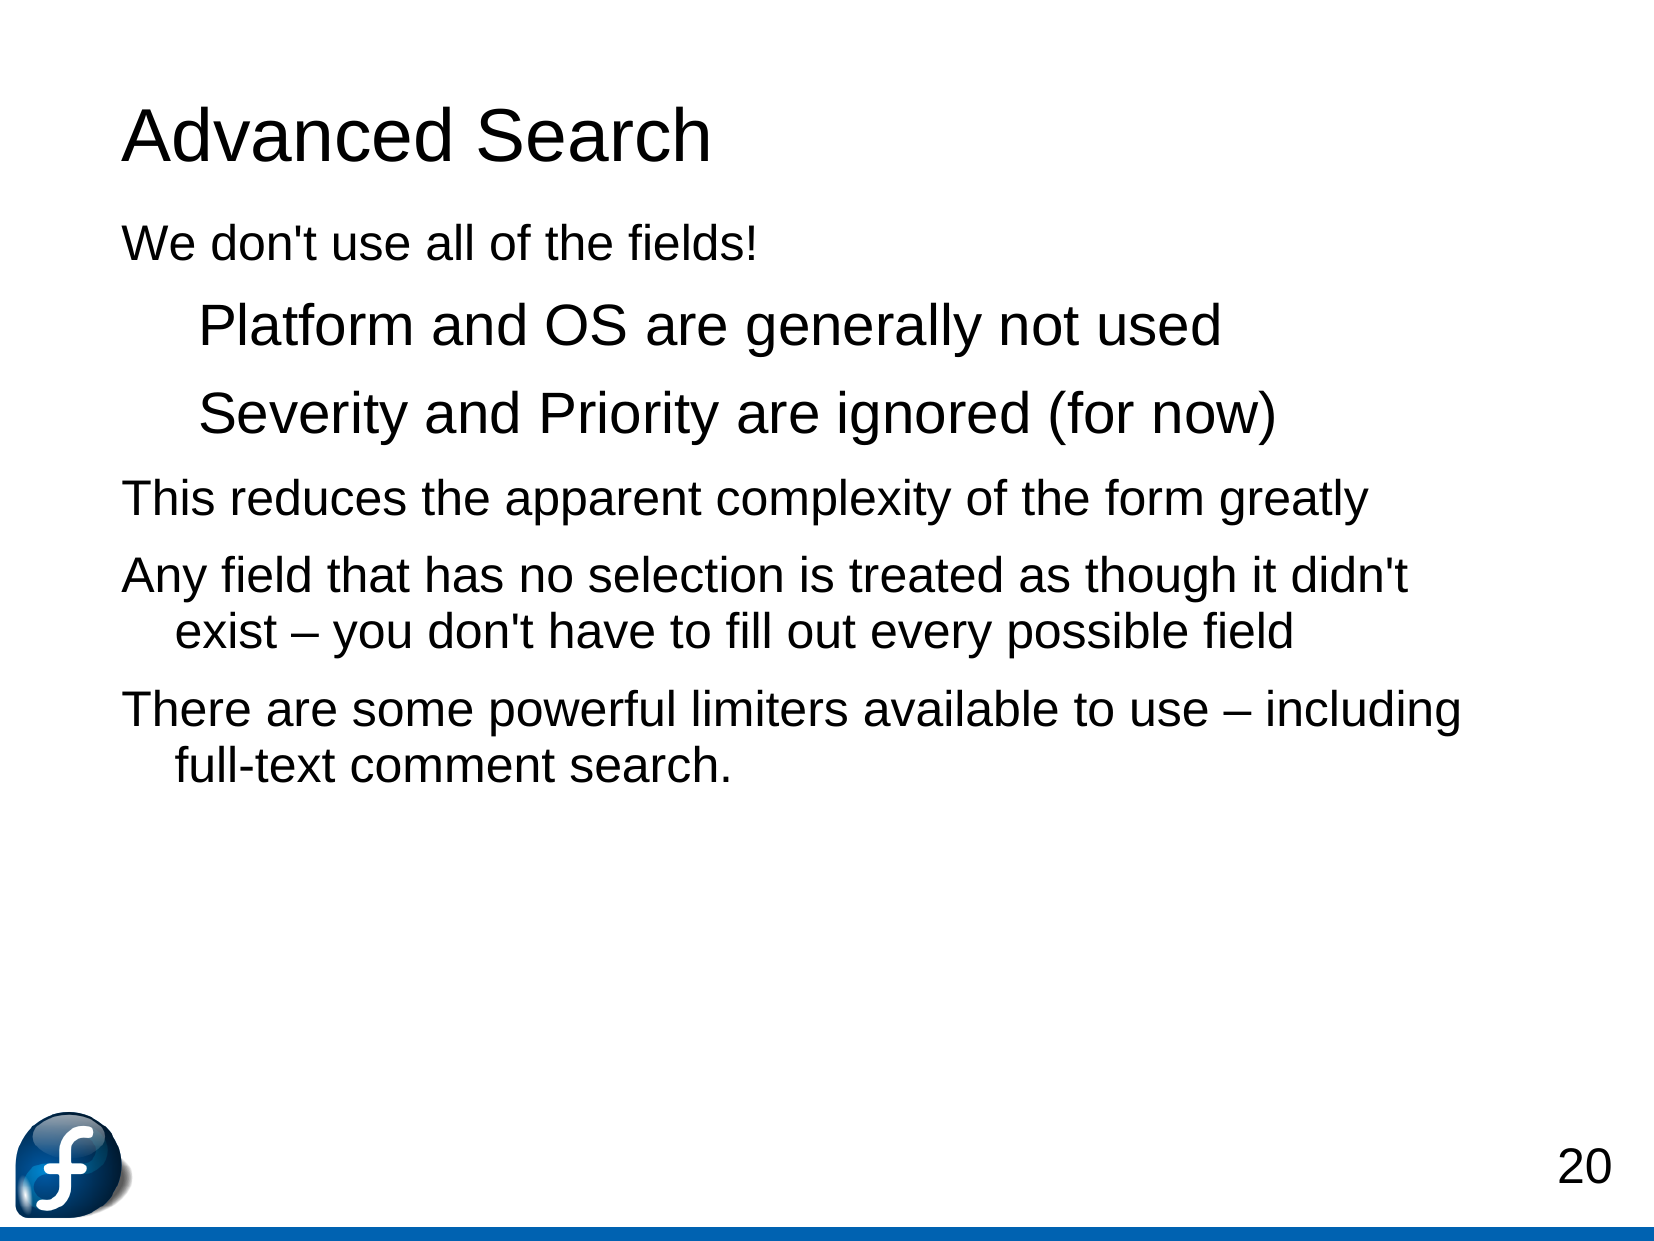

# Advanced Search
We don't use all of the fields!
Platform and OS are generally not used
Severity and Priority are ignored (for now)
This reduces the apparent complexity of the form greatly
Any field that has no selection is treated as though it didn't exist – you don't have to fill out every possible field
There are some powerful limiters available to use – including full-text comment search.